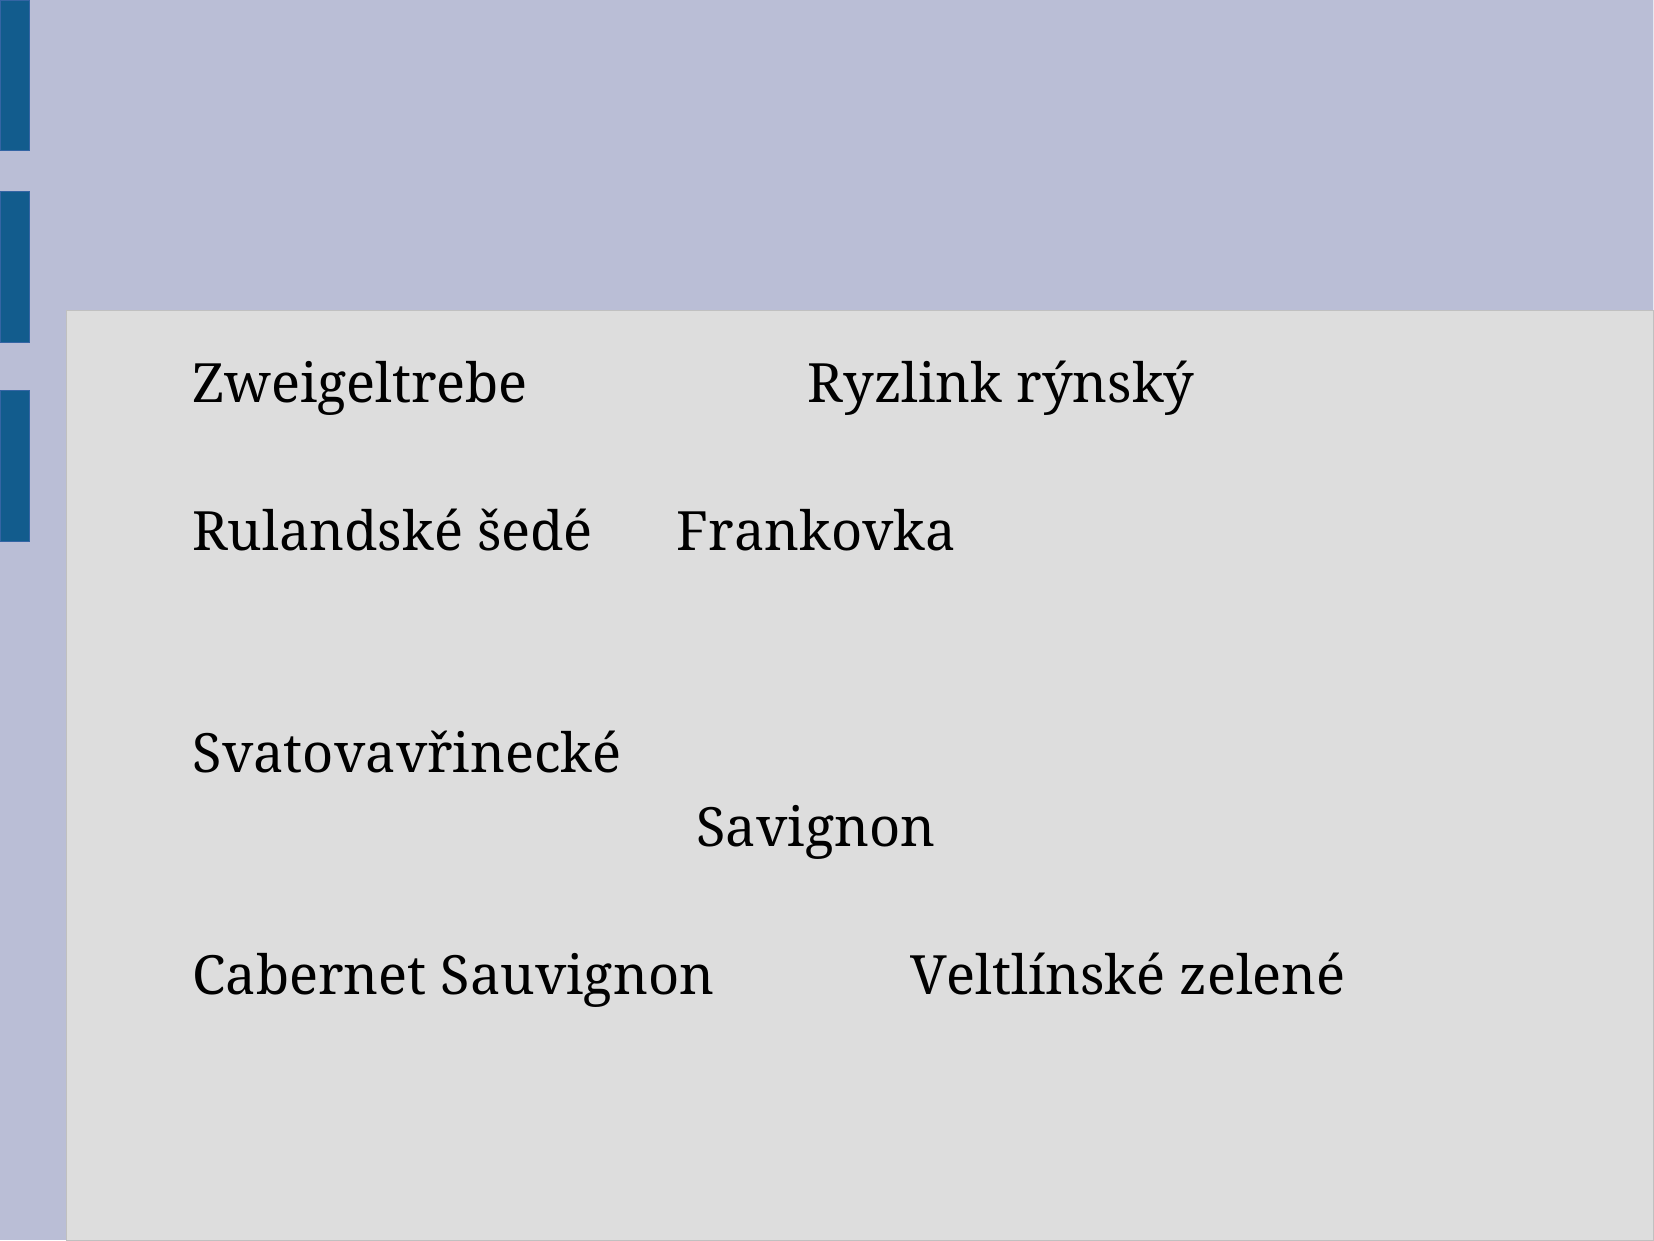

# Zweigeltrebe Ryzlink rýnský
Rulandské šedé Frankovka
Svatovavřinecké
 Savignon
Cabernet Sauvignon Veltlínské zelené